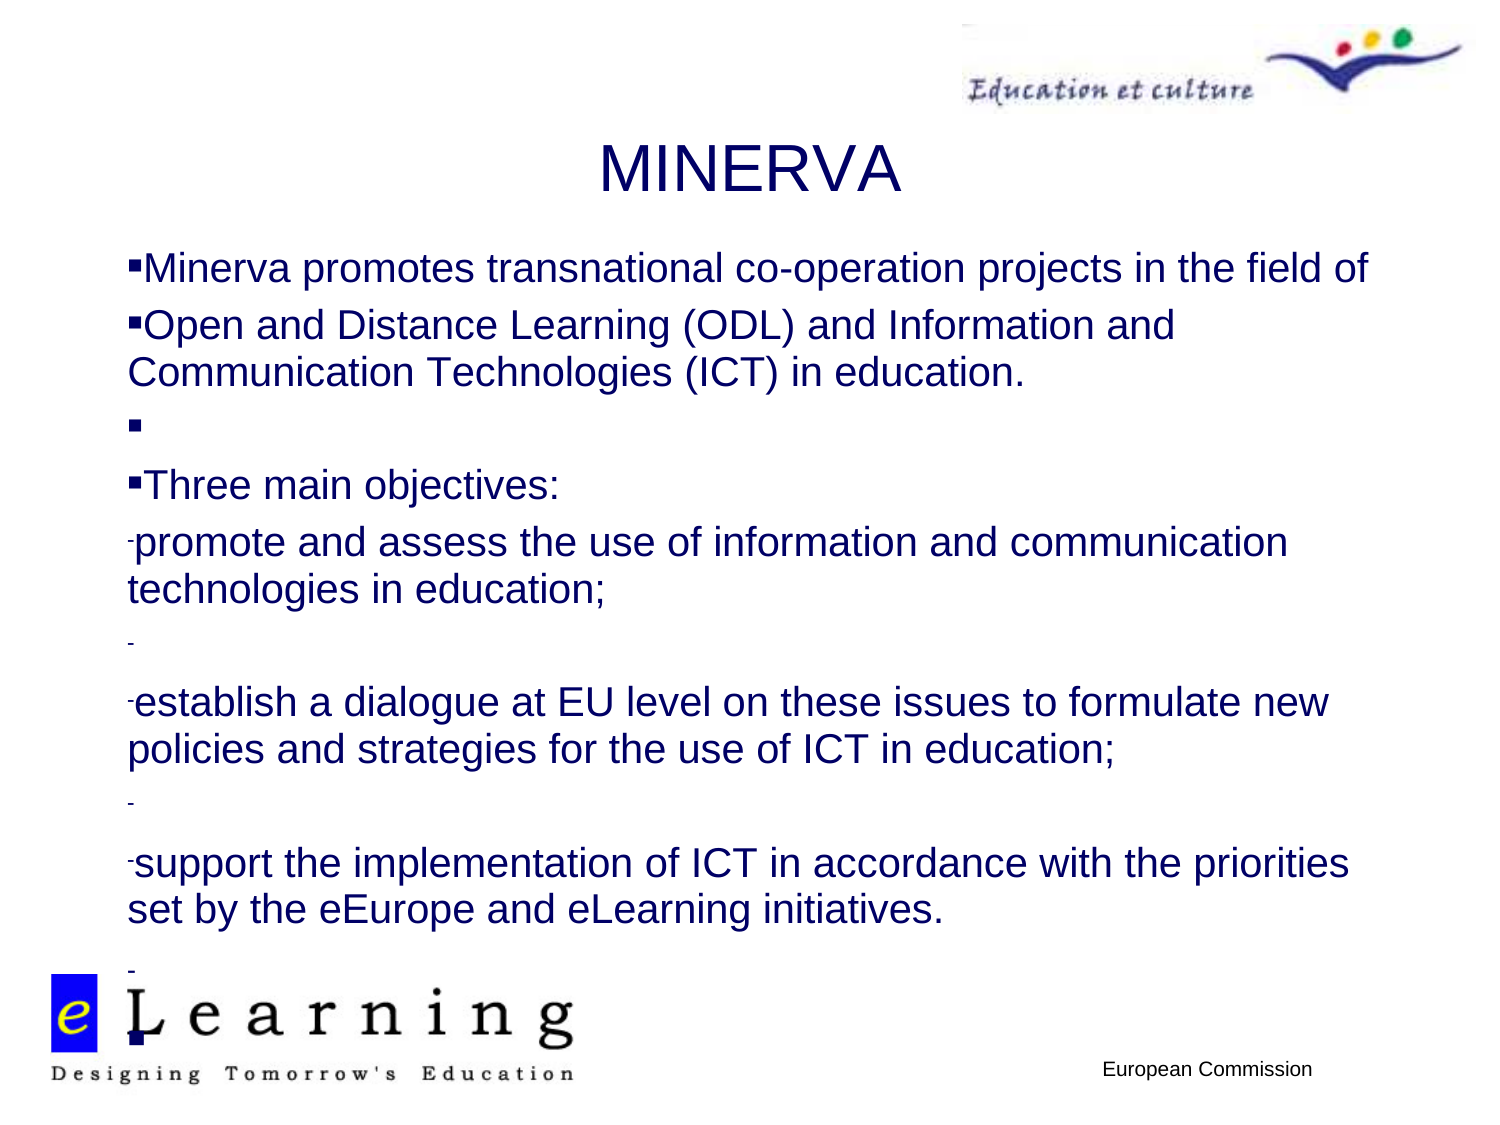

# MINERVA
Minerva promotes transnational co-operation projects in the field of
Open and Distance Learning (ODL) and Information and Communication Technologies (ICT) in education.
Three main objectives:
promote and assess the use of information and communication technologies in education;
establish a dialogue at EU level on these issues to formulate new policies and strategies for the use of ICT in education;
support the implementation of ICT in accordance with the priorities set by the eEurope and eLearning initiatives.